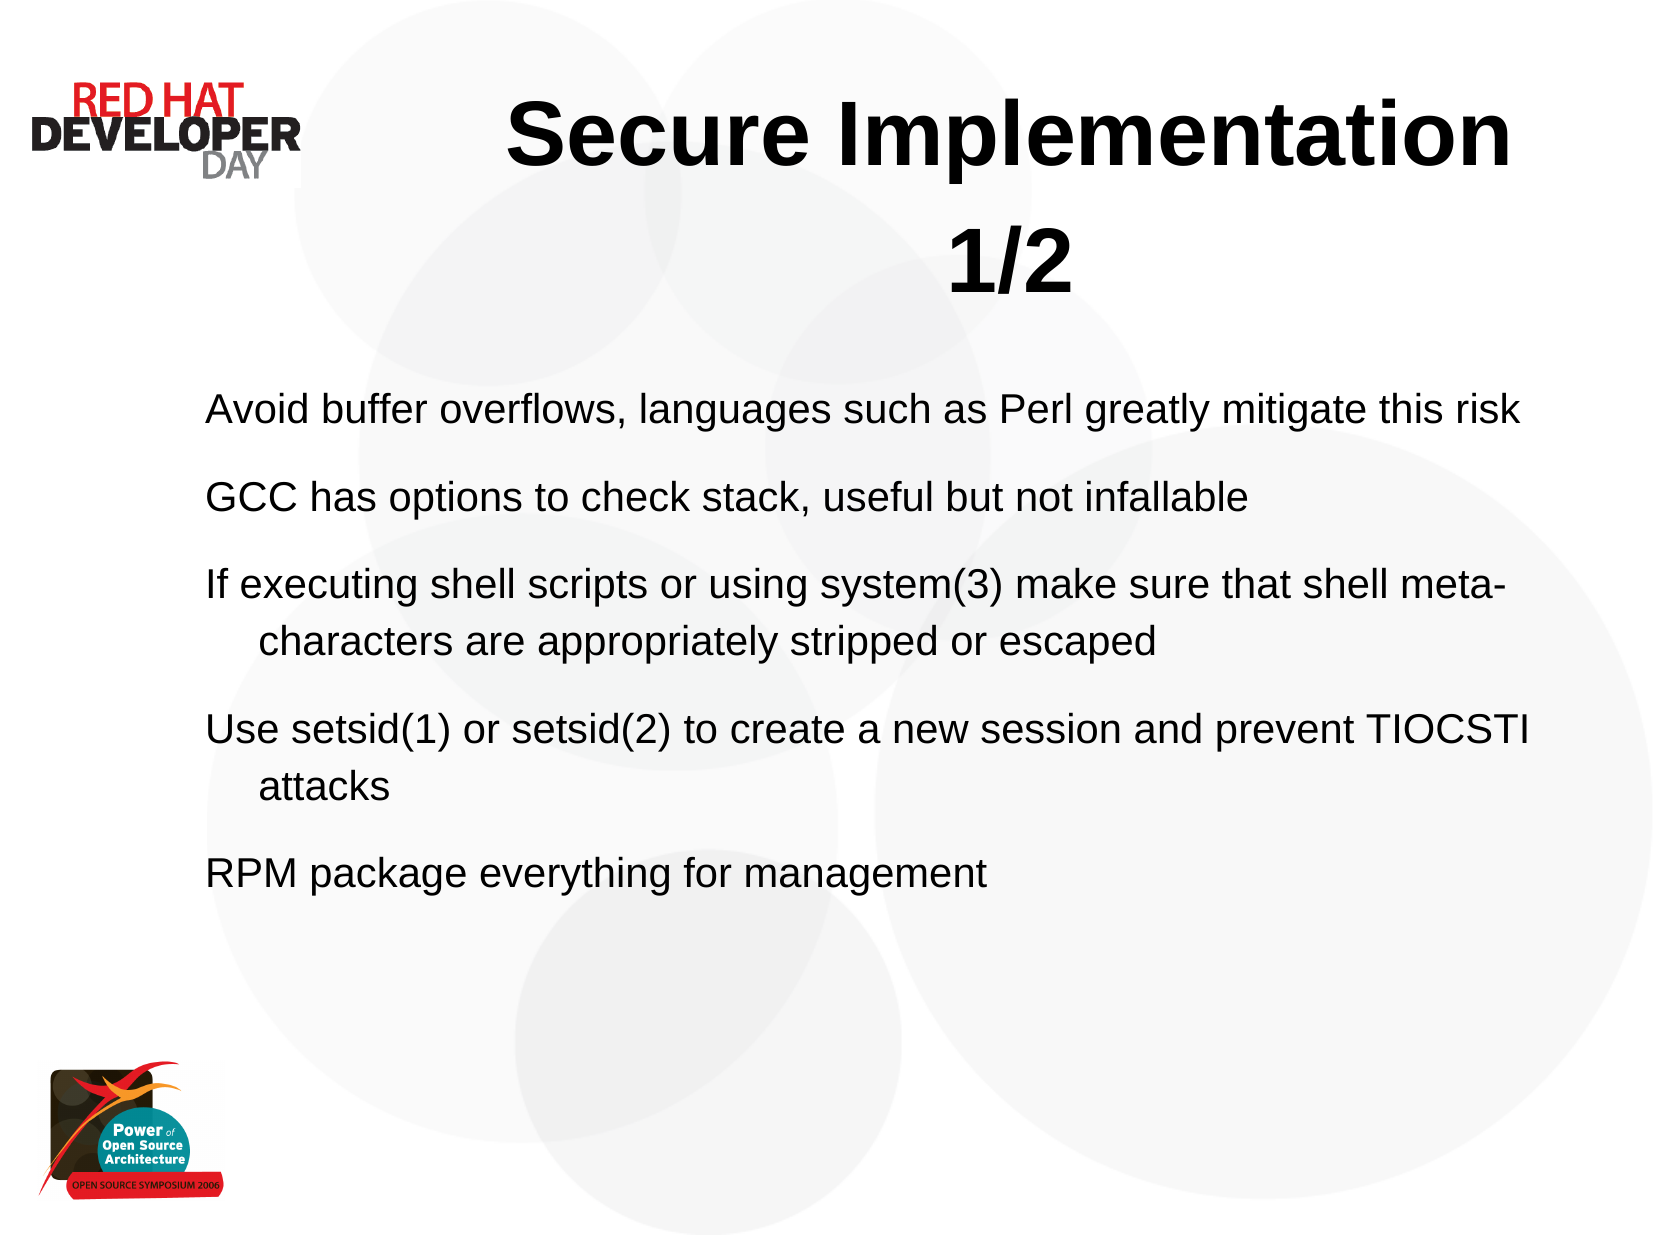

# Secure Implementation 1/2
Avoid buffer overflows, languages such as Perl greatly mitigate this risk
GCC has options to check stack, useful but not infallable
If executing shell scripts or using system(3) make sure that shell meta-characters are appropriately stripped or escaped
Use setsid(1) or setsid(2) to create a new session and prevent TIOCSTI attacks
RPM package everything for management